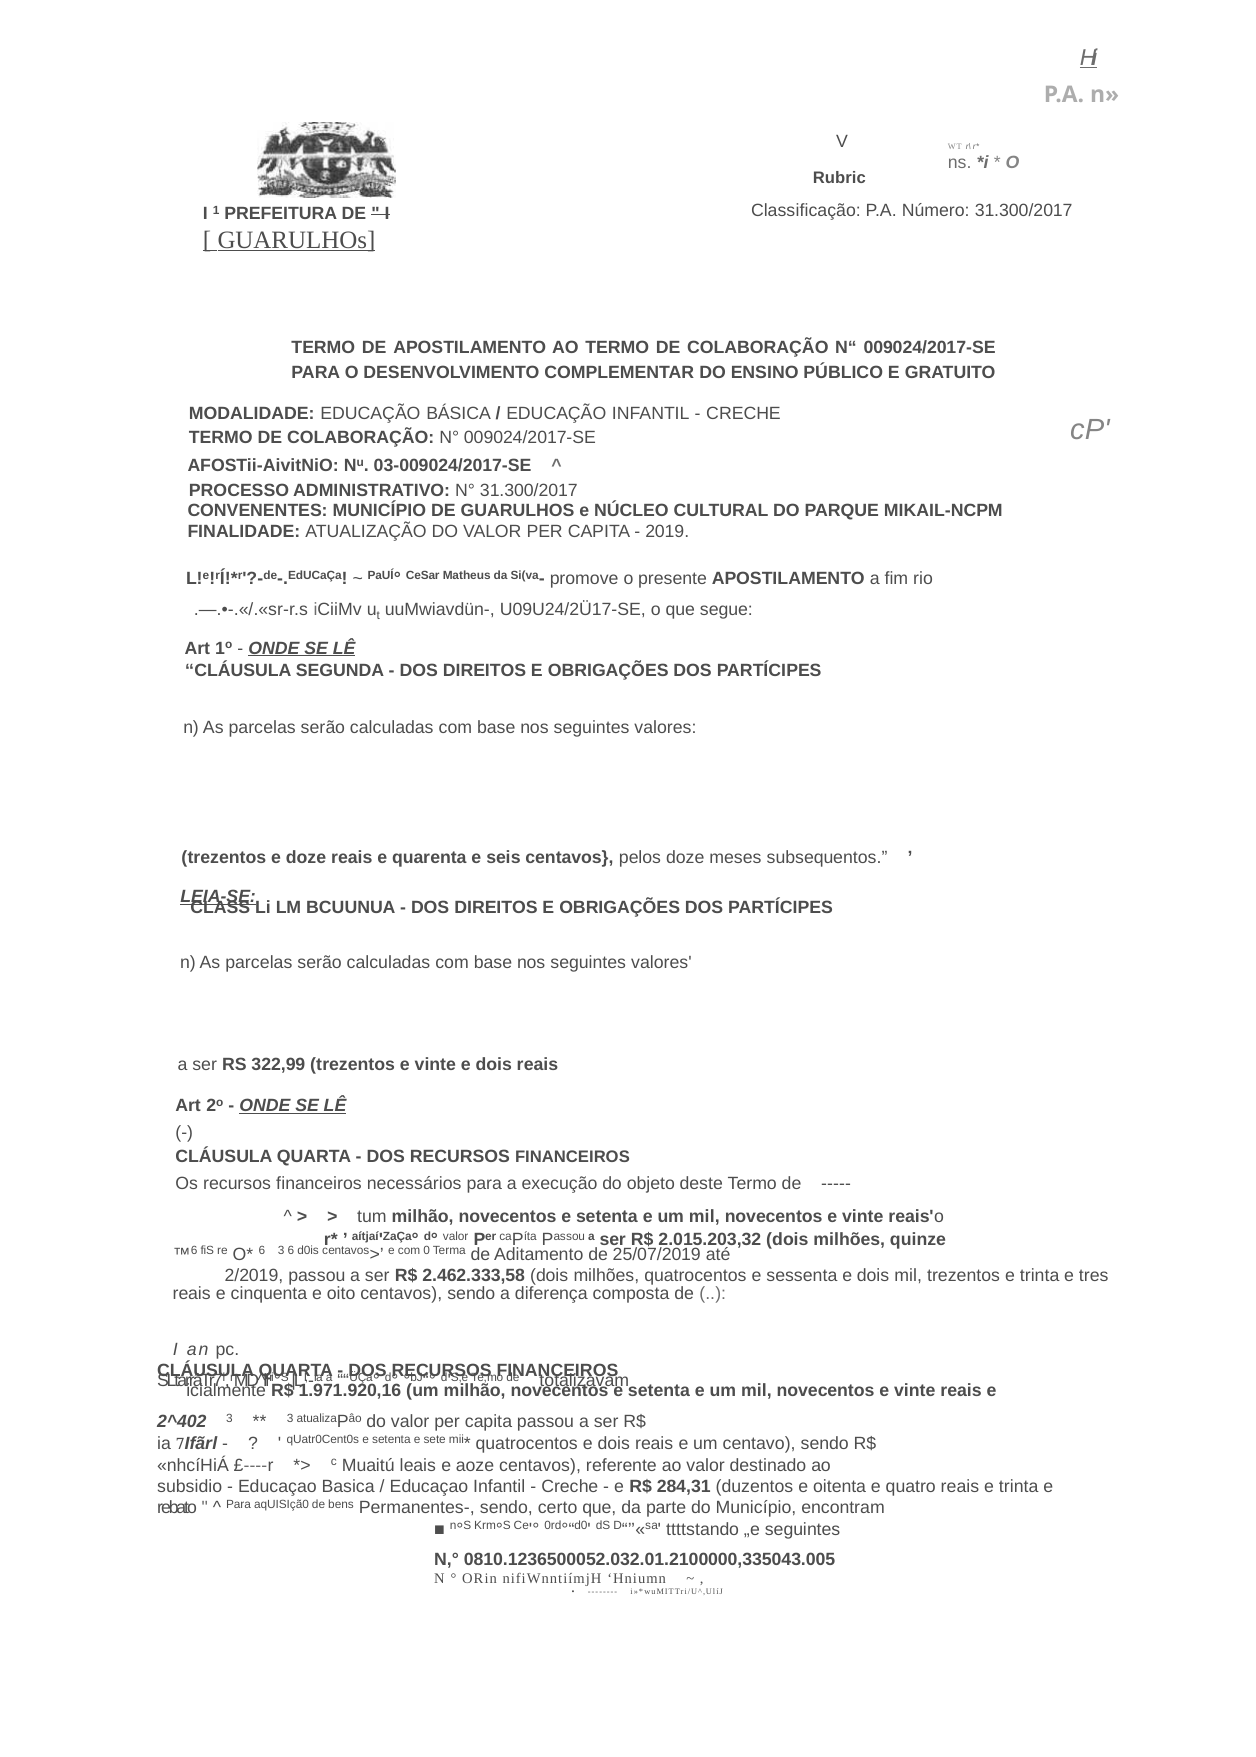

Hi
P.A. n»
V
wt r\ r*
ns. *i * O
Rubric
Classificação: P.A. Número: 31.300/2017
I 1 PREFEITURA DE " I
[ GUARULHOs]
TERMO DE APOSTILAMENTO AO TERMO DE COLABORAÇÃO N“ 009024/2017-SE PARA O DESENVOLVIMENTO COMPLEMENTAR DO ENSINO PÚBLICO E GRATUITO
MODALIDADE: EDUCAÇÃO BÁSICA / EDUCAÇÃO INFANTIL - CRECHE TERMO DE COLABORAÇÃO: N° 009024/2017-SE
cP'
AFOSTii-AivitNiO: Nu. 03-009024/2017-SE ^
PROCESSO ADMINISTRATIVO: N° 31.300/2017
CONVENENTES: MUNICÍPIO DE GUARULHOS e NÚCLEO CULTURAL DO PARQUE MIKAIL-NCPM FINALIDADE: ATUALIZAÇÃO DO VALOR PER CAPITA - 2019.
L!e!rÍ!*r'?-de-.EdUCaÇa! ~ PaUÍ° CeSar Matheus da Si(va- promove o presente APOSTILAMENTO a fim rio
.—.•-.«/.«sr-r.s iCiiMv ut uuMwiavdün-, U09U24/2Ü17-SE, o que segue:
Art 1o - ONDE SE LÊ
‘‘CLÁUSULA SEGUNDA - DOS DIREITOS E OBRIGAÇÕES DOS PARTÍCIPES
n) As parcelas serão calculadas com base nos seguintes valores:
(trezentos e doze reais e quarenta e seis centavos}, pelos doze meses subsequentos.” ’
LEIA-SE:
CLASS Li Lm bcuunua - DOS DIREITOS E OBRIGAÇÕES DOS PARTÍCIPES
n) As parcelas serão calculadas com base nos seguintes valores'
a ser RS 322,99 (trezentos e vinte e dois reais
Art 2o - ONDE SE LÊ
(-)
CLÁUSULA QUARTA - DOS RECURSOS FINANCEIROS
Os recursos financeiros necessários para a execução do objeto deste Termo de -----
^ > > tum milhão, novecentos e setenta e um mil, novecentos e vinte reais'o
r* ’ aítjaí'ZaÇa° d° valor Per caPíta Passou a ser R$ 2.015.203,32 (dois milhões, quinze
™6 fiS re O* 6 3 6 d0is centavos>’ e com 0 Terma de Aditamento de 25/07/2019 até
2/2019, passou a ser R$ 2.462.333,58 (dois milhões, quatrocentos e sessenta e dois mil, trezentos e trinta e tres reais e cinquenta e oito centavos), sendo a diferença composta de (..):
I an pc.
CLÁUSULA QUARTA - DOS RECURSOS FINANCEIROS
SLtarrâTr7l,rMD^llri°S |LÍ,-ra a ““ÜÇa° d° °bJ“° d'S,e Te,mo de totalizavam
icialmente R$ 1.971.920,16 (um milhão, novecentos e setenta e um mil, novecentos e vinte reais e
2^402 3 ** 3 atualizaPâo do valor per capita passou a ser R$
ia 7Ifãrl - ? ' qUatr0Cent0s e setenta e sete mii* quatrocentos e dois reais e um centavo), sendo R$
«nhcíHiÁ £----r *> c Muaitú leais e aoze centavos), referente ao valor destinado ao
subsidio - Educaçao Basica / Educaçao Infantil - Creche - e R$ 284,31 (duzentos e oitenta e quatro reais e trinta e
rebato " ^ Para aqUISIçã0 de bens Permanentes-, sendo, certo que, da parte do Município, encontram
■ n°S Krm°S Ce'° 0rd°“d0' dS D“’’«sa' ttttstando „e seguintes
N,° 0810.1236500052.032.01.2100000,335043.005
N ° ORin nifiWnntiímjH ‘Hniumn ~ ,
• -------- i»*wuMITTri/U^,UlíJ